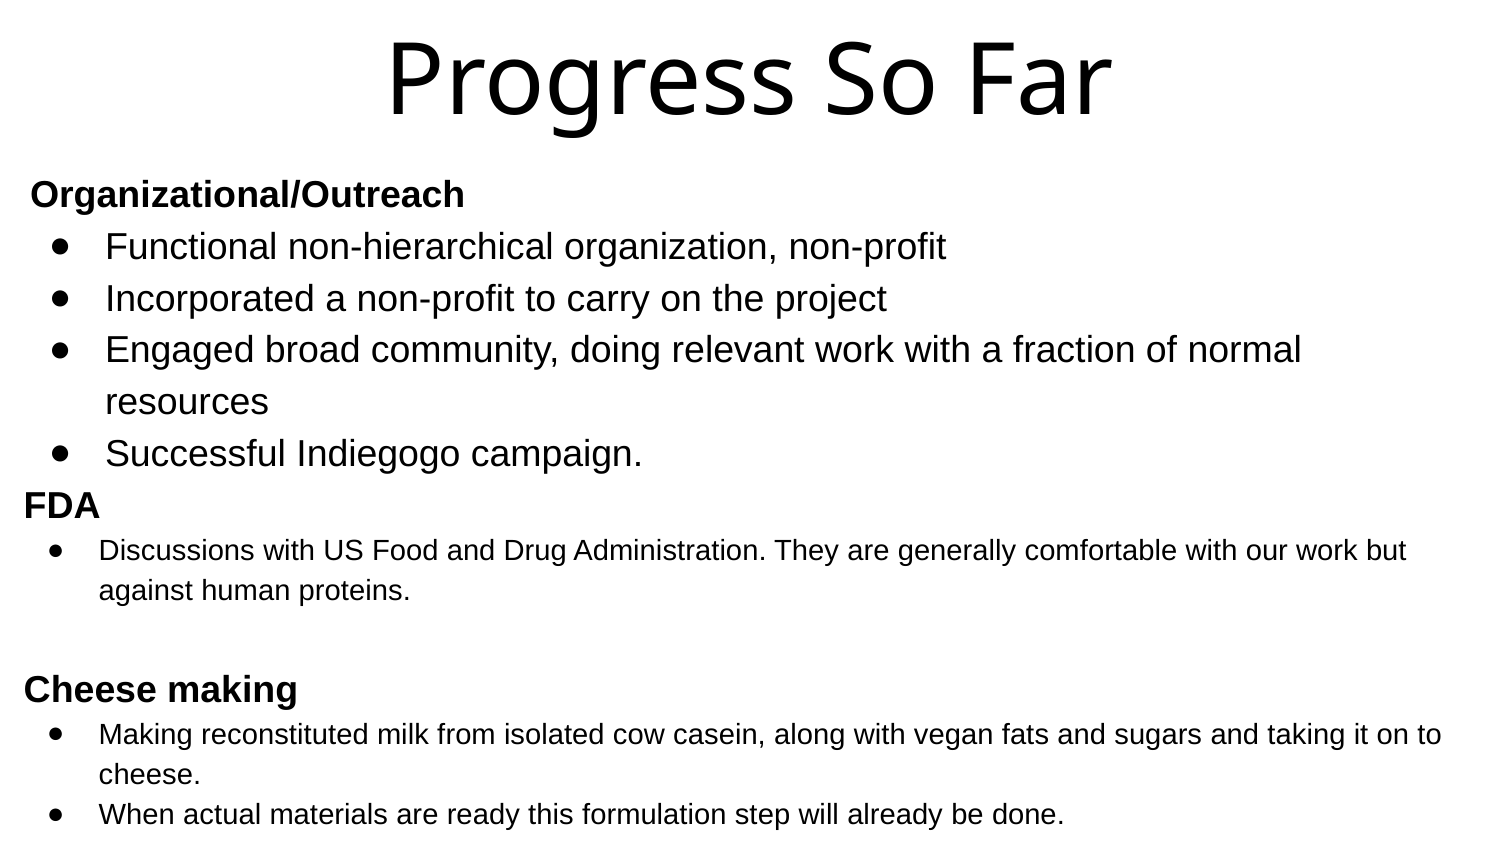

Progress So Far
Organizational/Outreach
Functional non-hierarchical organization, non-profit
Incorporated a non-profit to carry on the project
Engaged broad community, doing relevant work with a fraction of normal resources
Successful Indiegogo campaign.
FDA
Discussions with US Food and Drug Administration. They are generally comfortable with our work but against human proteins.
Cheese making
Making reconstituted milk from isolated cow casein, along with vegan fats and sugars and taking it on to cheese.
When actual materials are ready this formulation step will already be done.